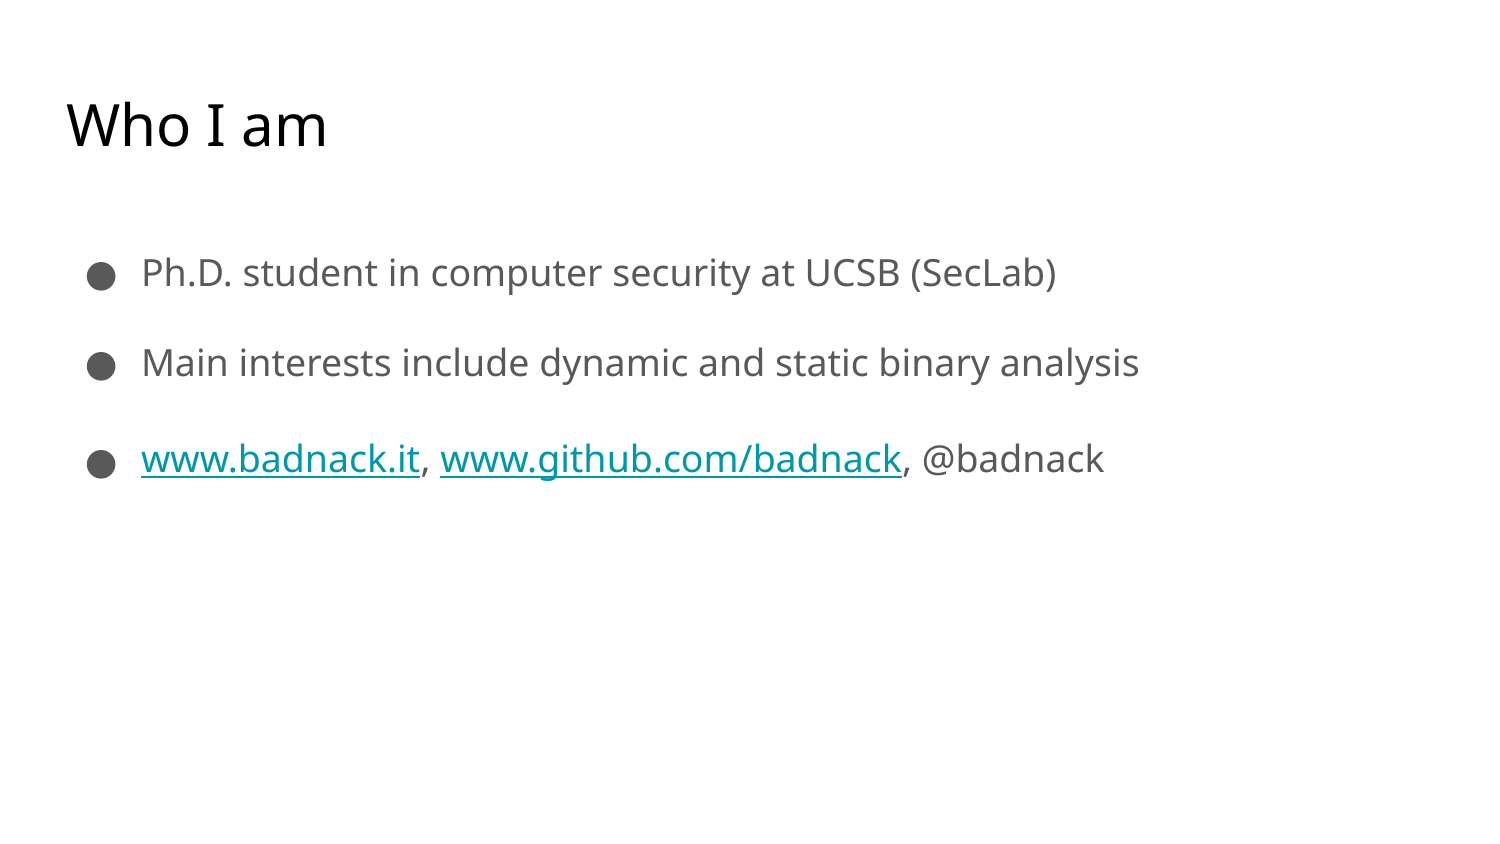

# Who I am
Ph.D. student in computer security at UCSB (SecLab)
Main interests include dynamic and static binary analysis
www.badnack.it, www.github.com/badnack, @badnack